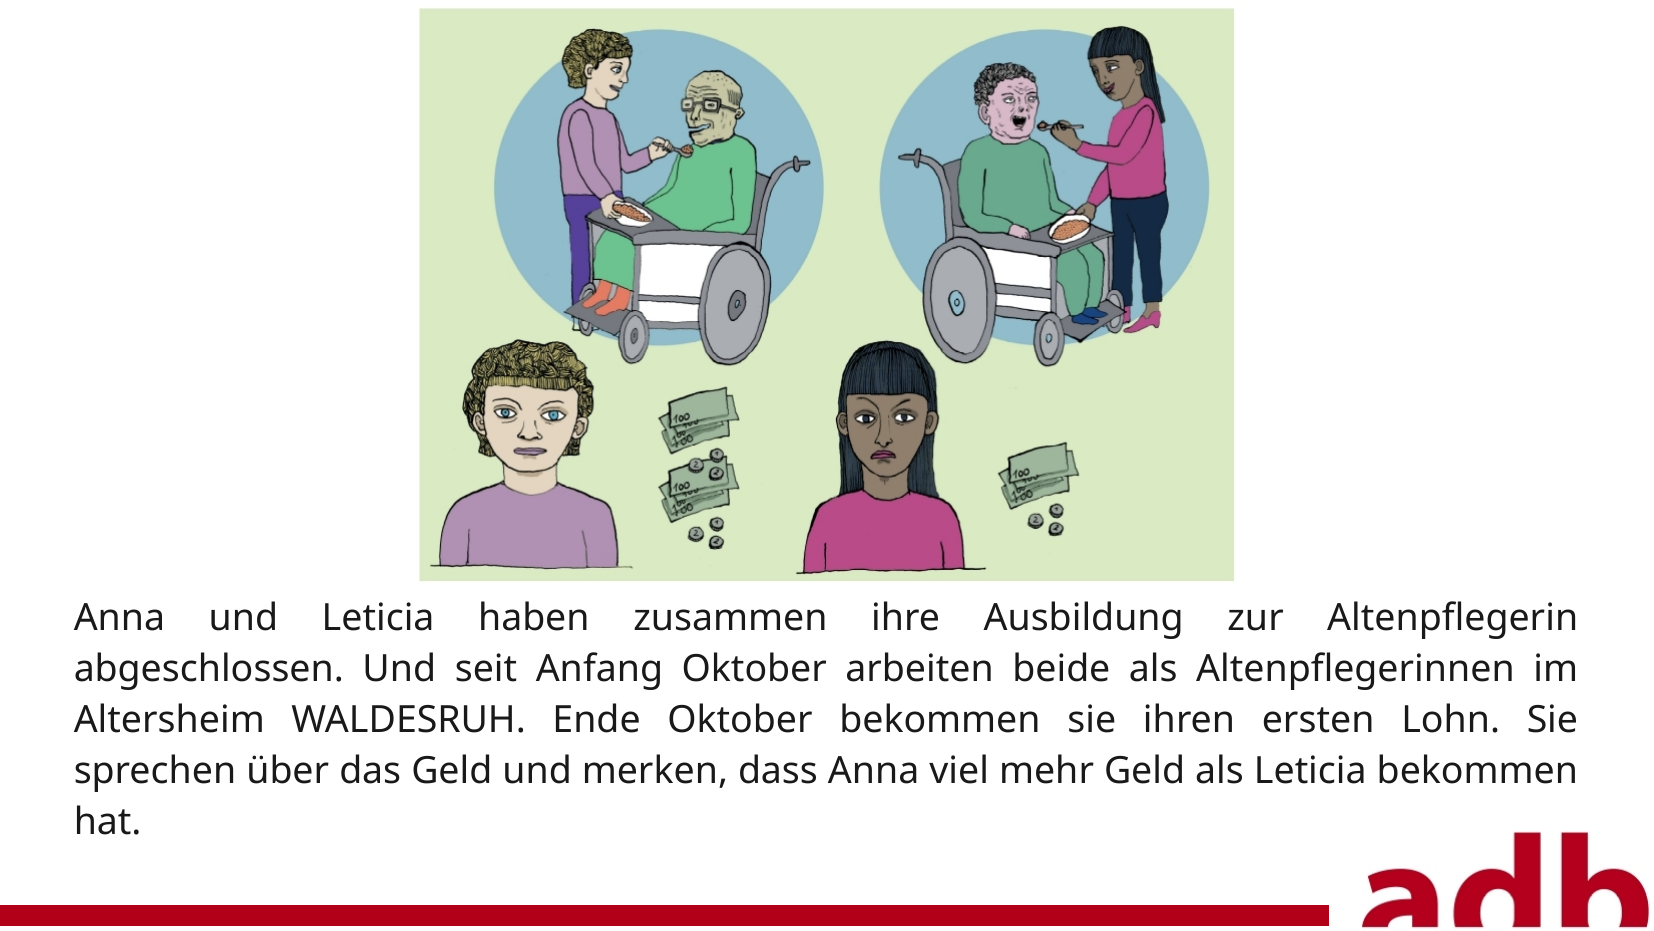

Anna und Leticia haben zusammen ihre Ausbildung zur Altenpflegerin abgeschlossen. Und seit Anfang Oktober arbeiten beide als Altenpflegerinnen im Altersheim WALDESRUH. Ende Oktober bekommen sie ihren ersten Lohn. Sie sprechen über das Geld und merken, dass Anna viel mehr Geld als Leticia bekommen hat.